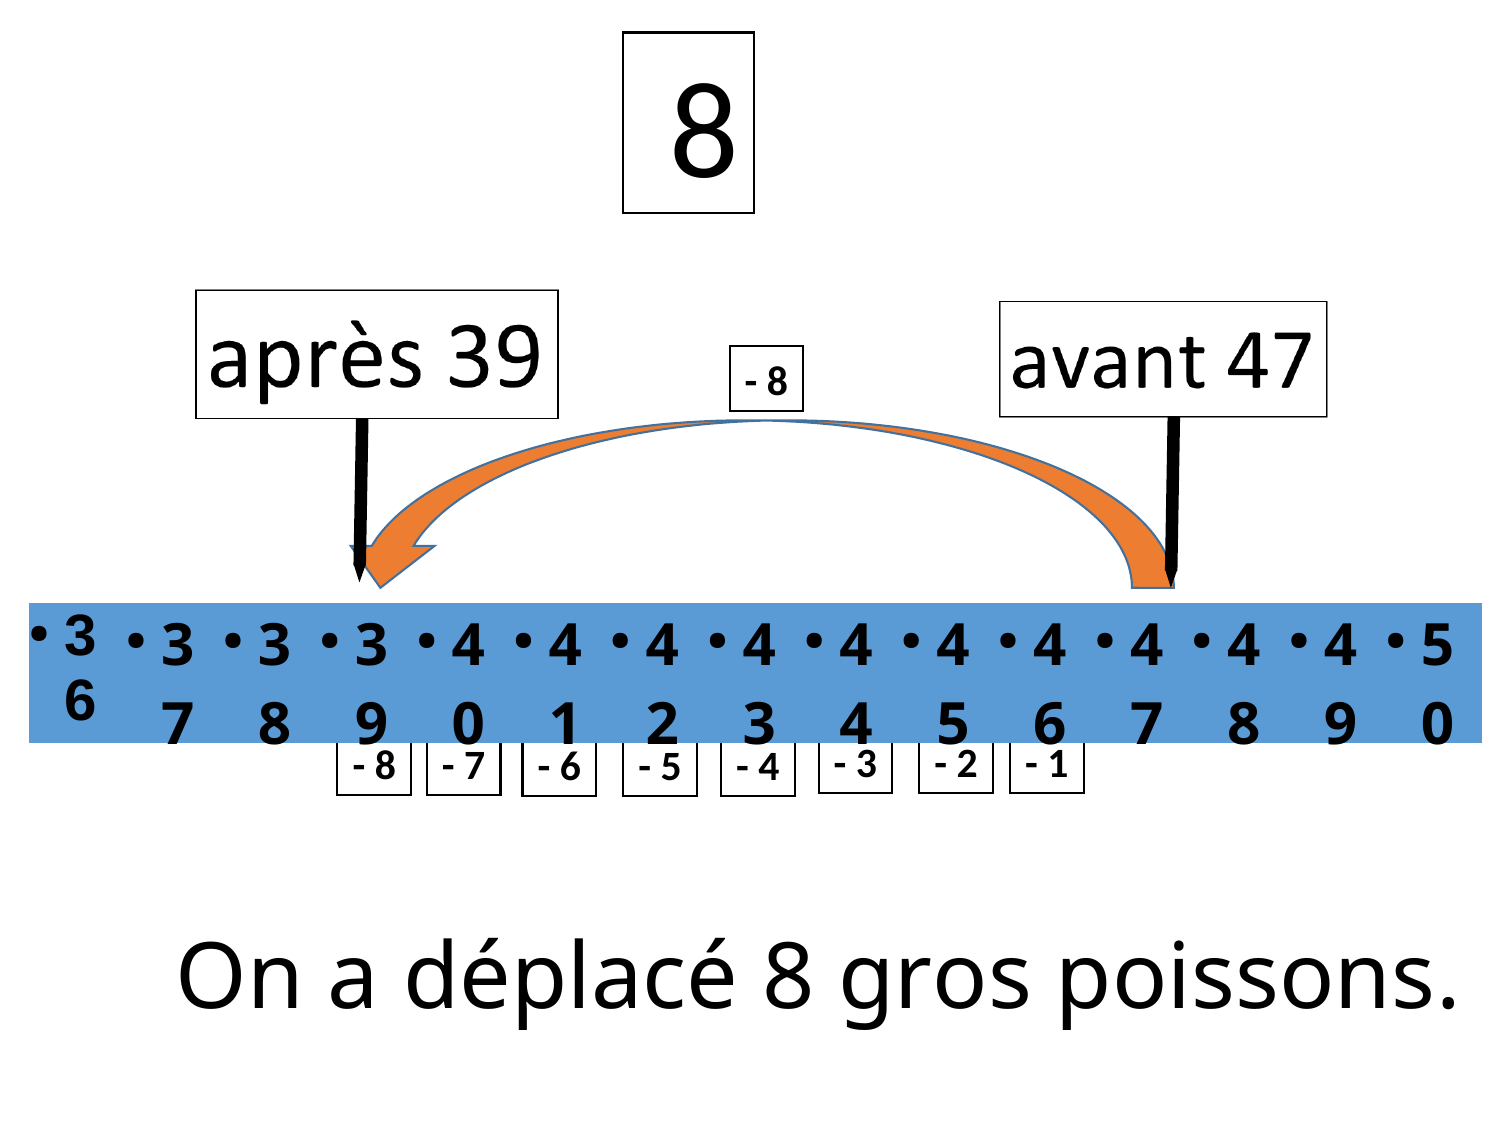

8
- 8
| 36 | 37 | 38 | 39 | 40 | 41 | 42 | 43 | 44 | 45 | 46 | 47 | 48 | 49 | 50 |
| --- | --- | --- | --- | --- | --- | --- | --- | --- | --- | --- | --- | --- | --- | --- |
- 3
- 2
- 1
- 8
- 7
- 6
- 5
- 4
On a déplacé 8 gros poissons.